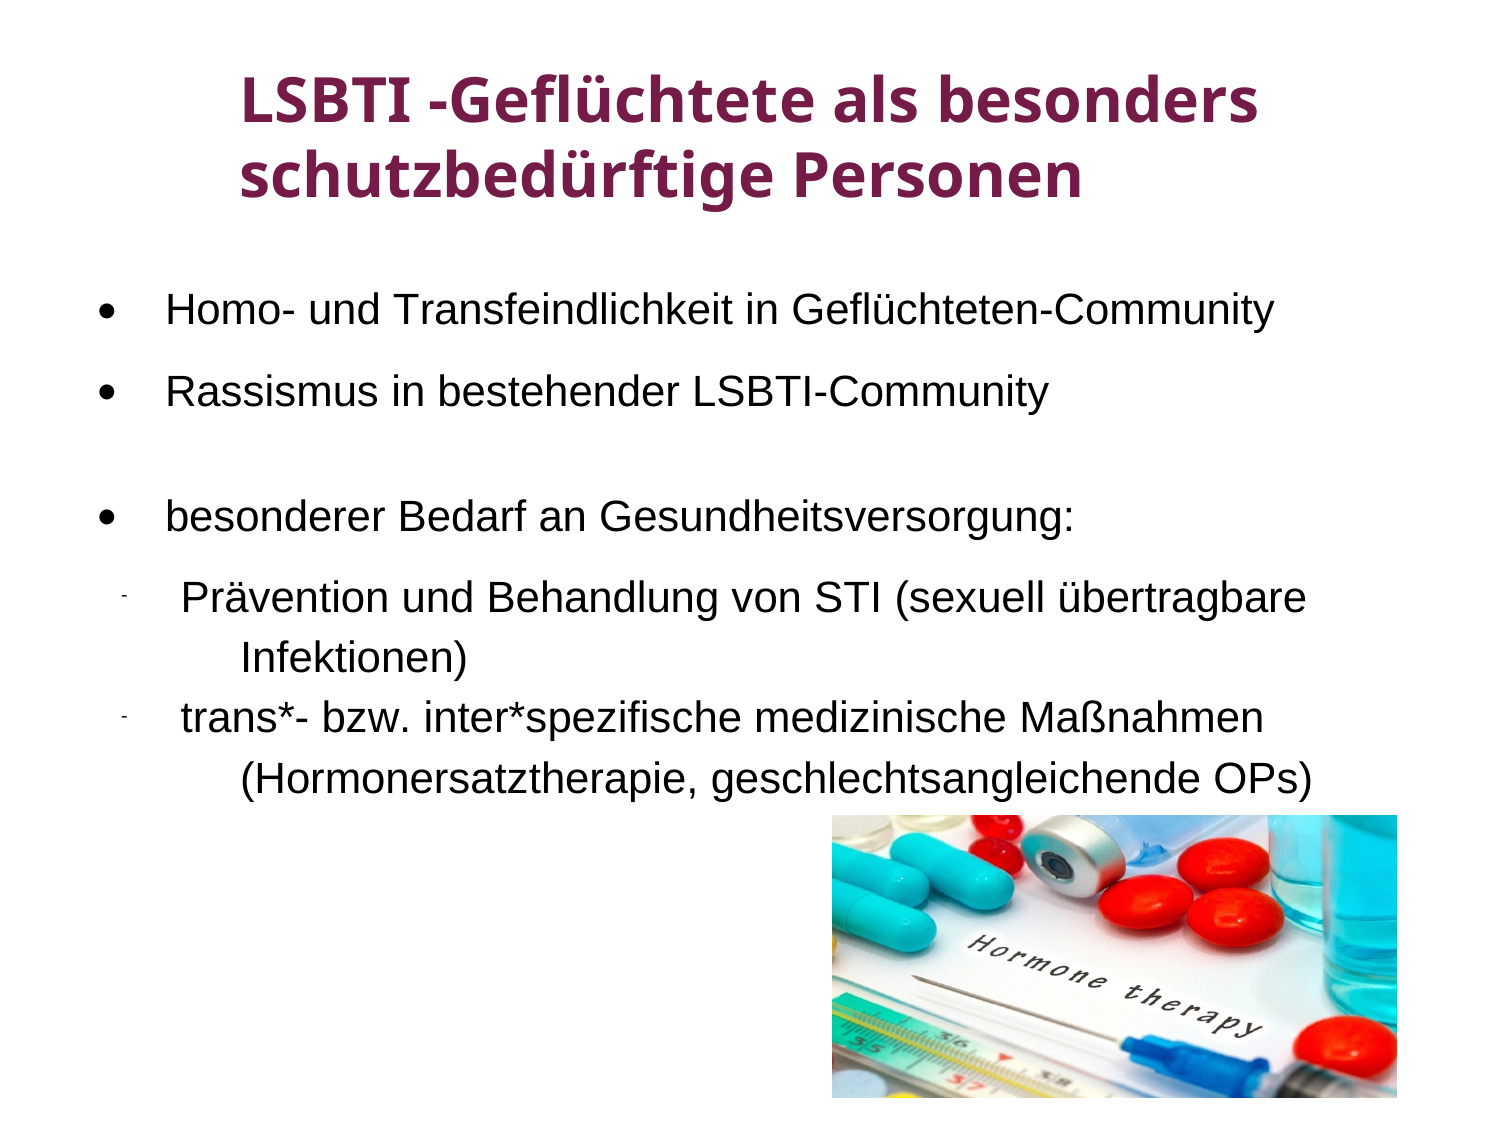

LSBTI -Geflüchtete als besonders schutzbedürftige Personen
Homo- und Transfeindlichkeit in Geflüchteten-Community
Rassismus in bestehender LSBTI-Community
besonderer Bedarf an Gesundheitsversorgung:
Prävention und Behandlung von STI (sexuell übertragbare Infektionen)
trans*- bzw. inter*spezifische medizinische Maßnahmen (Hormonersatztherapie, geschlechtsangleichende OPs)